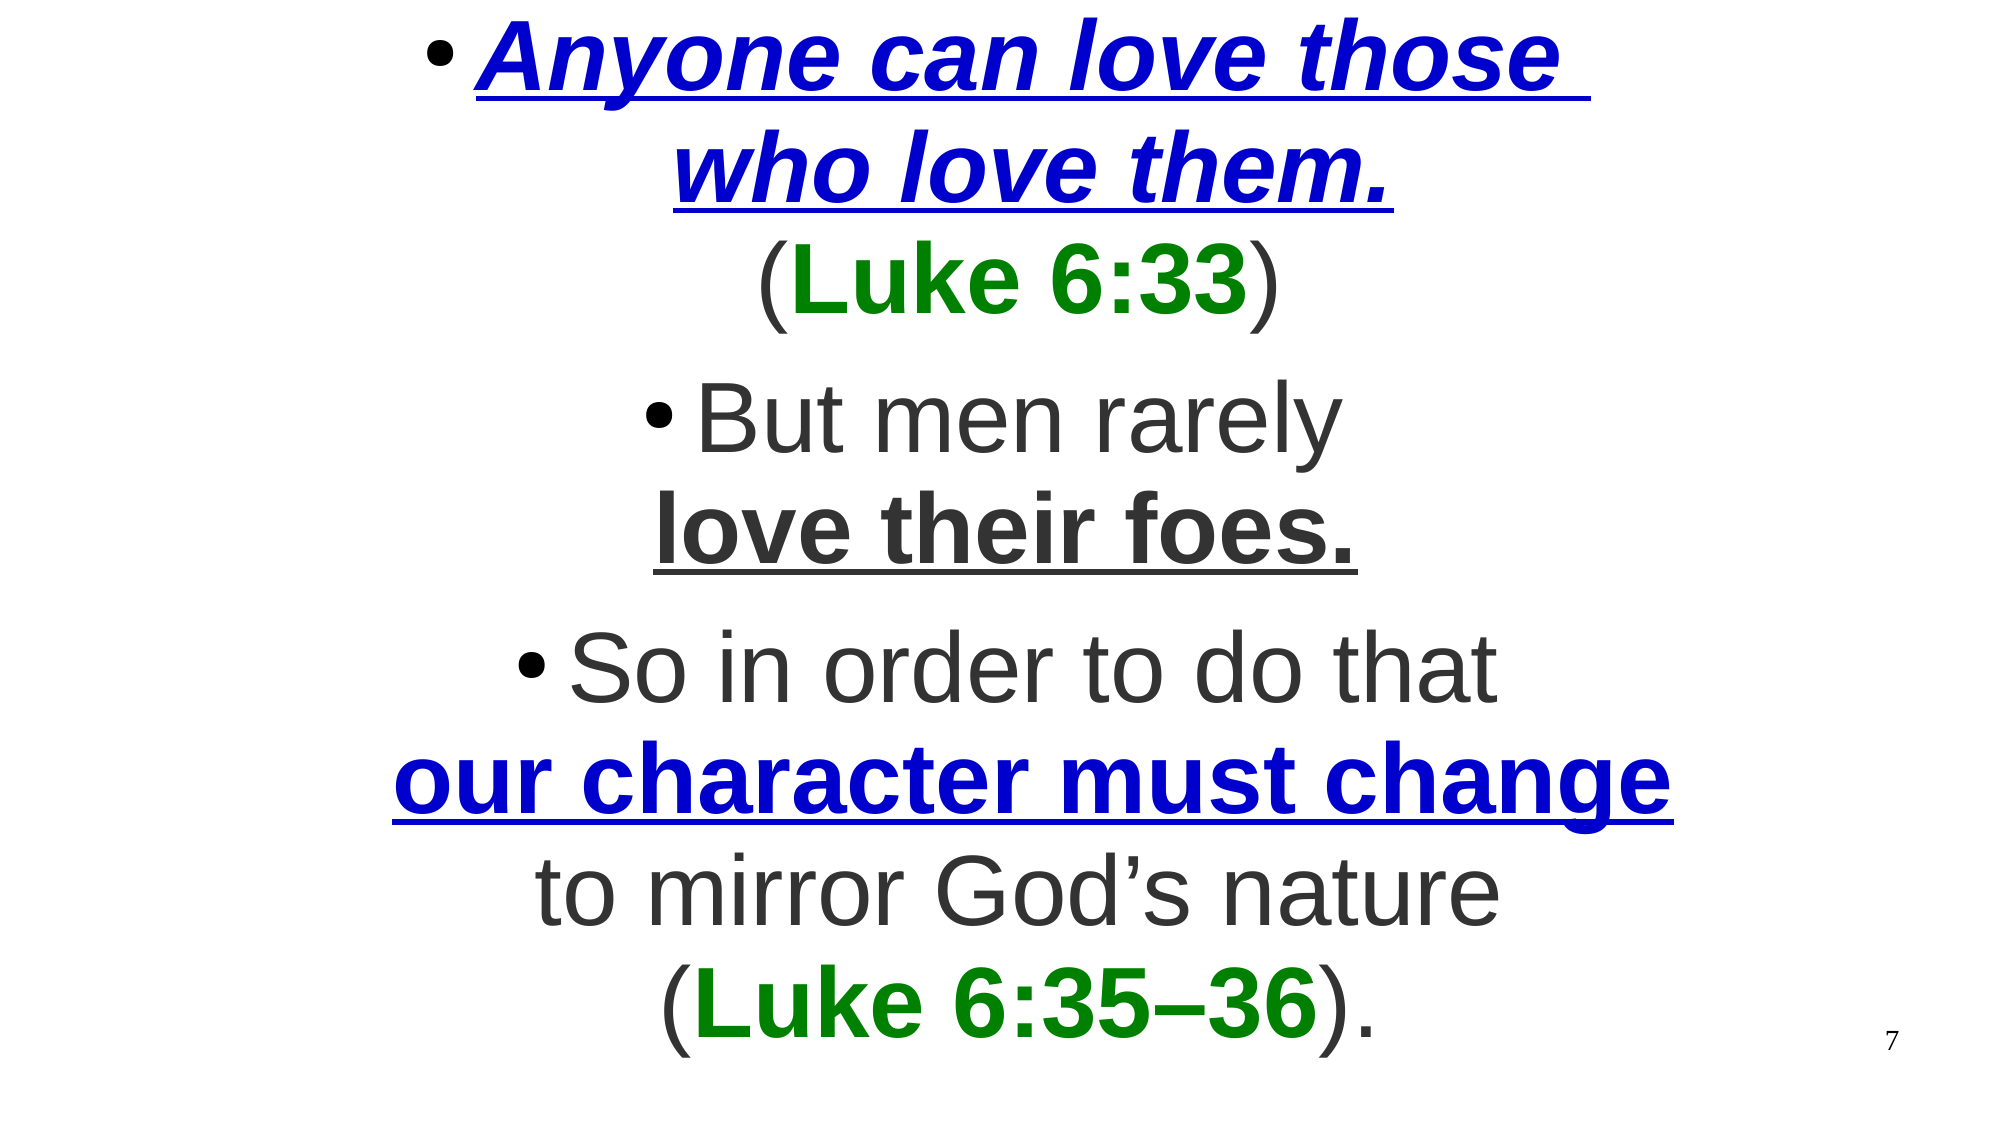

# Anyone can love those who love them. (Luke 6:33)
But men rarely
love their foes.
So in order to do that
our character must change
to mirror God’s nature
(Luke 6:35–36).
7